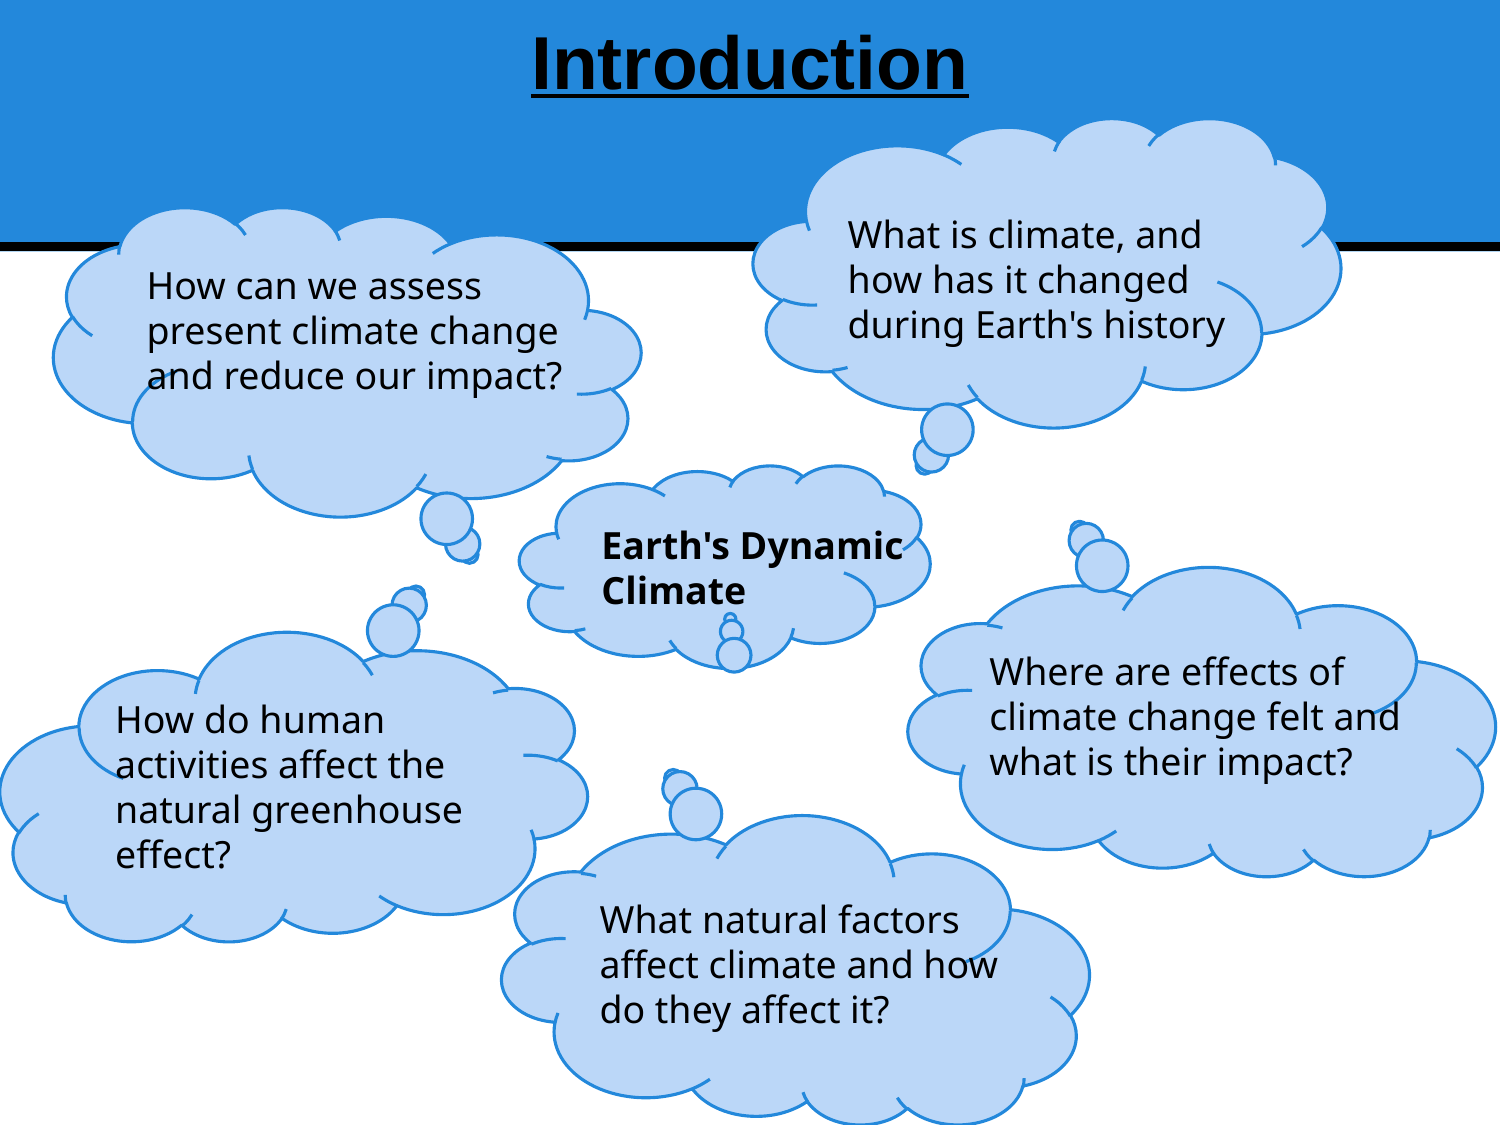

Introduction
What is climate, and how has it changed during Earth's history
How can we assess present climate change and reduce our impact?
Earth's Dynamic Climate
Where are effects of climate change felt and what is their impact?
How do human activities affect the natural greenhouse effect?
What natural factors affect climate and how do they affect it?